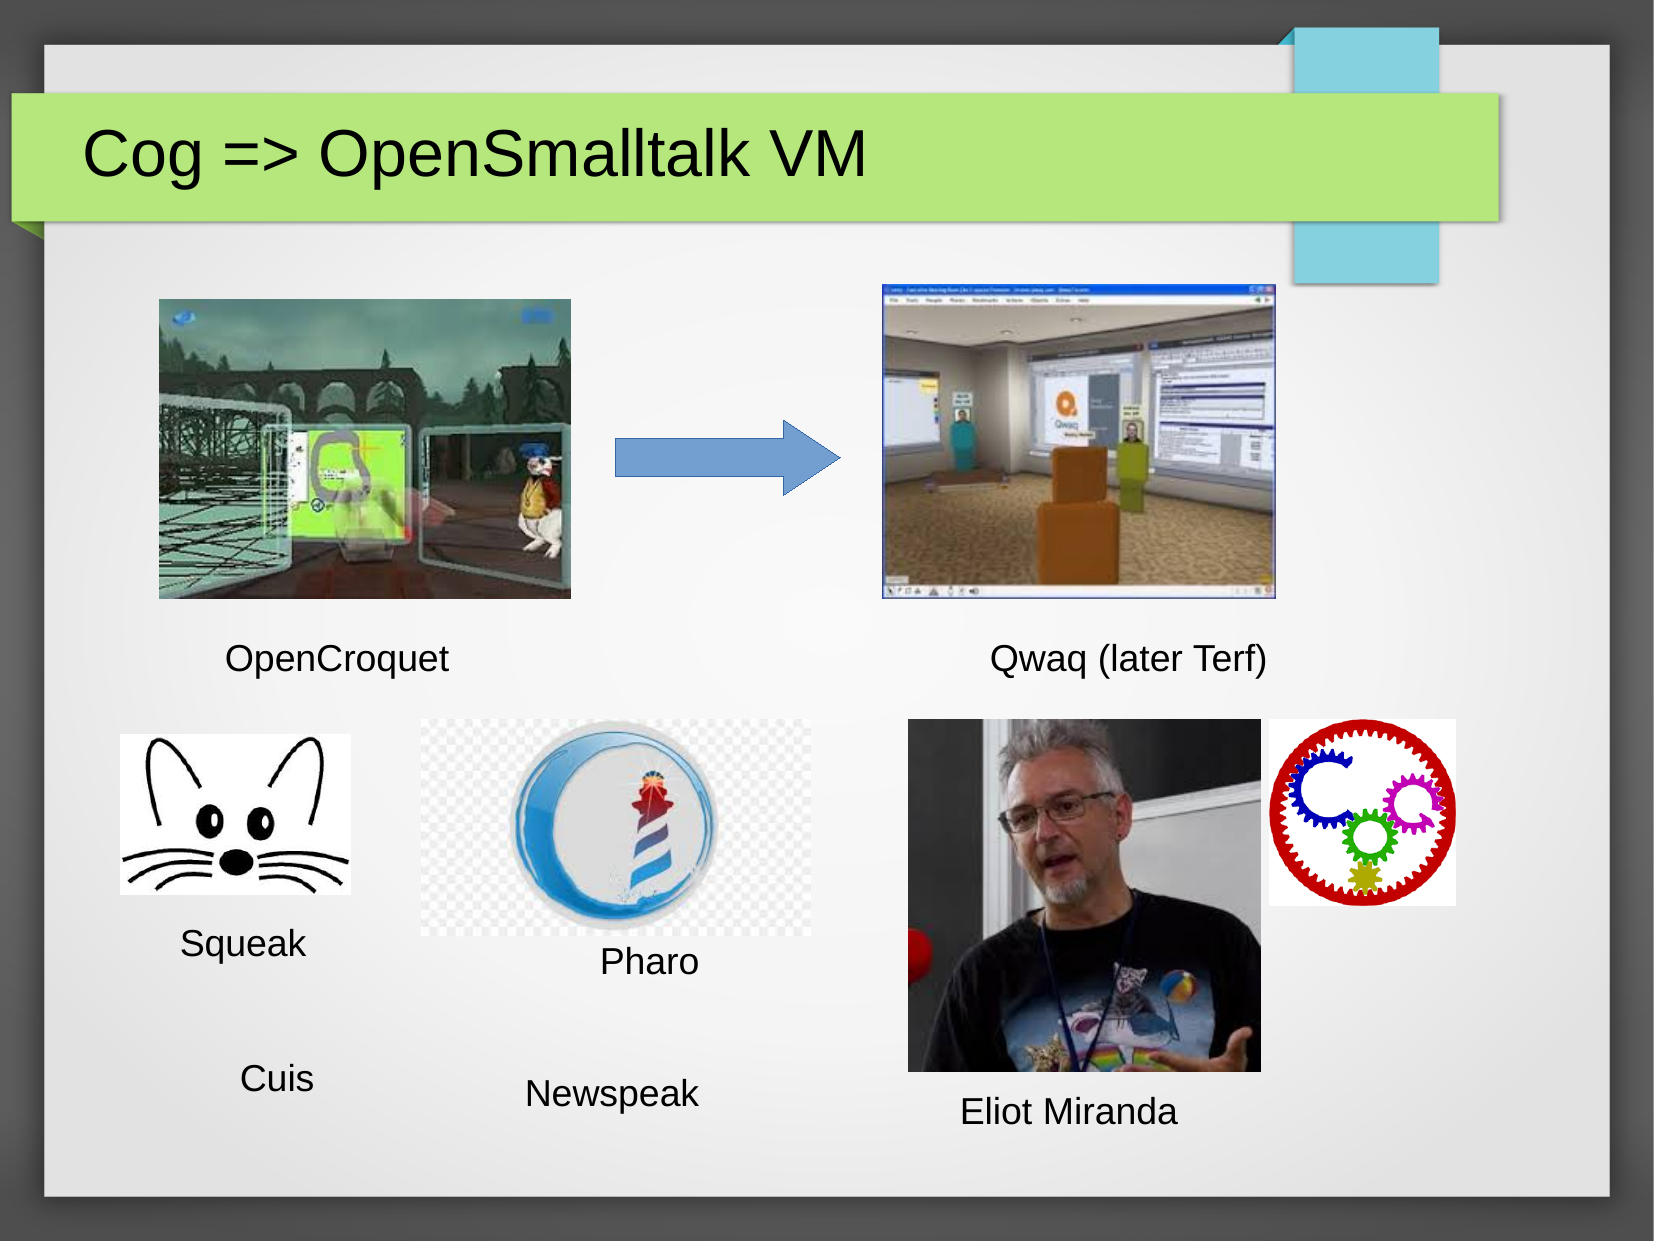

# Cog => OpenSmalltalk VM
OpenCroquet
Qwaq (later Terf)
Squeak
Pharo
Cuis
Newspeak
Eliot Miranda